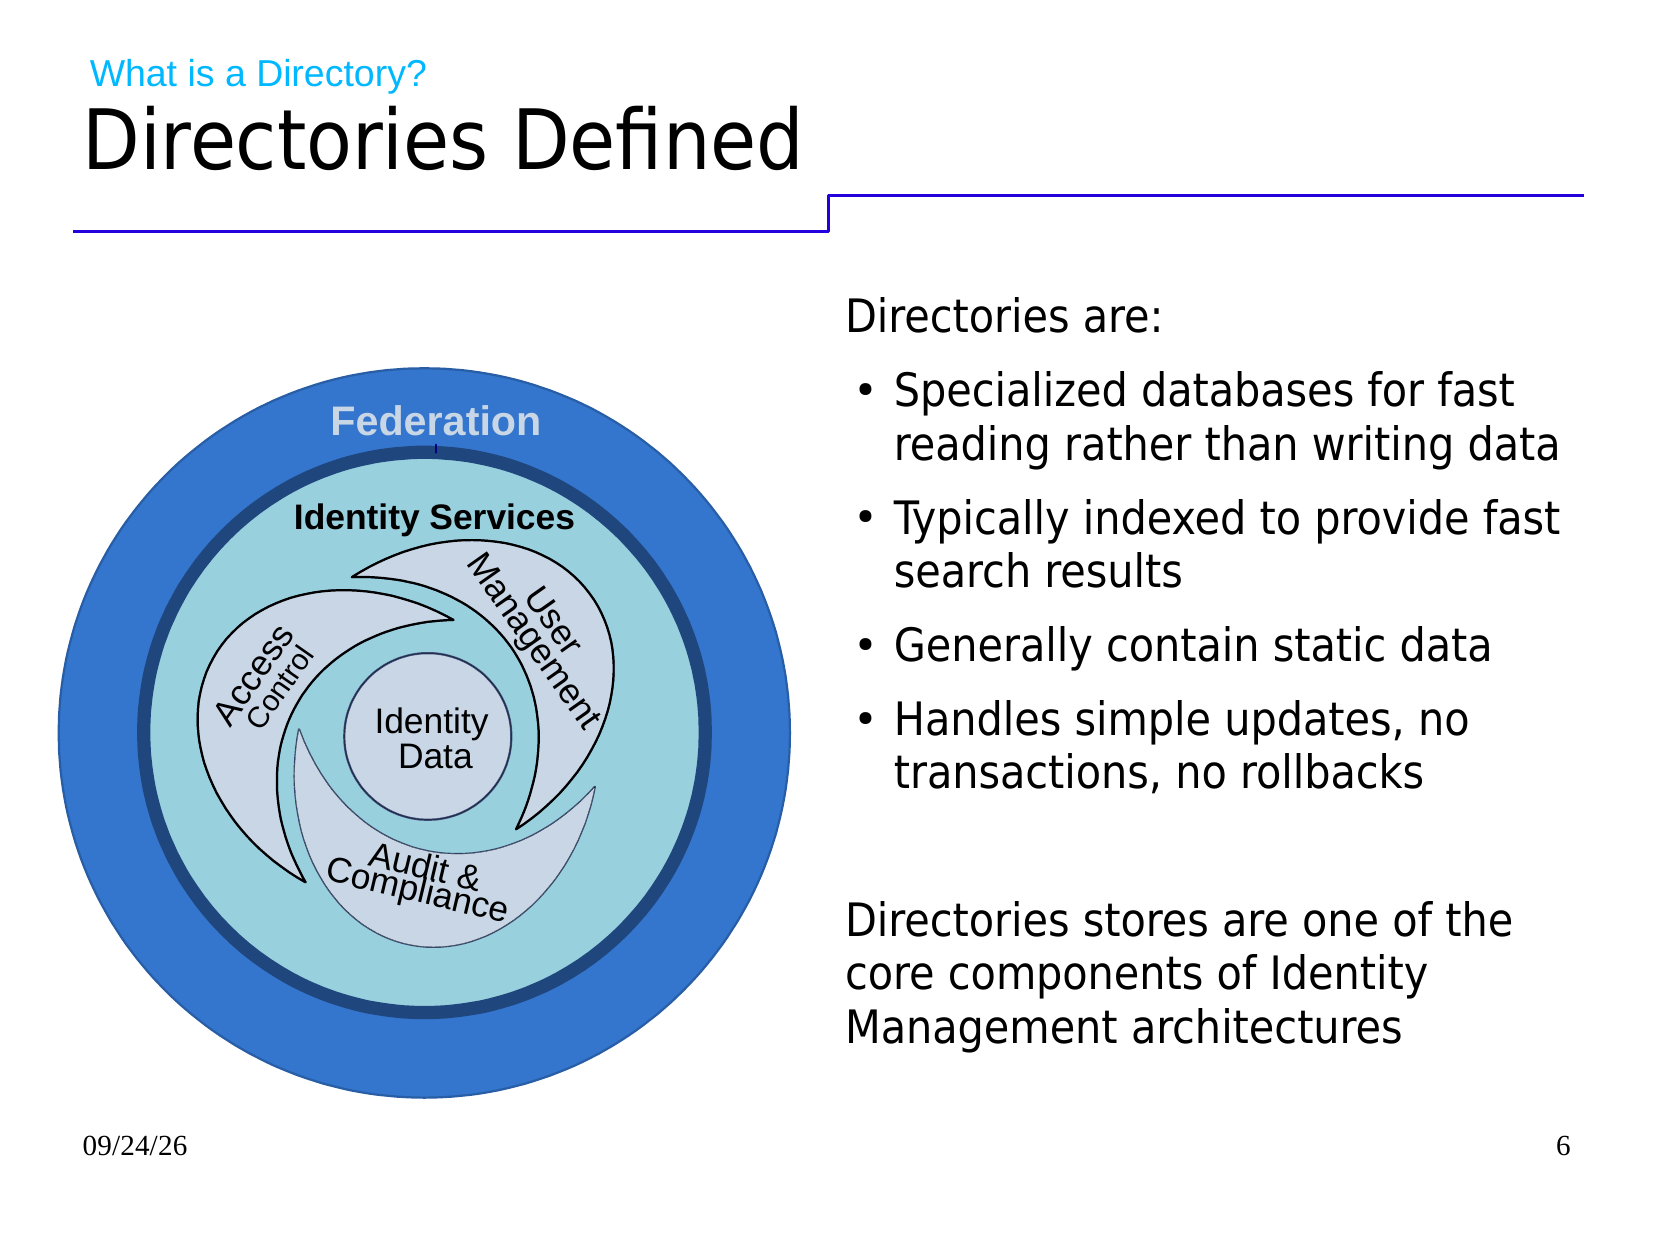

What is a Directory?
# Directories Defined
Directories are:
Specialized databases for fast reading rather than writing data
Typically indexed to provide fast search results
Generally contain static data
Handles simple updates, no transactions, no rollbacks
Directories stores are one of the core components of Identity Management architectures
6